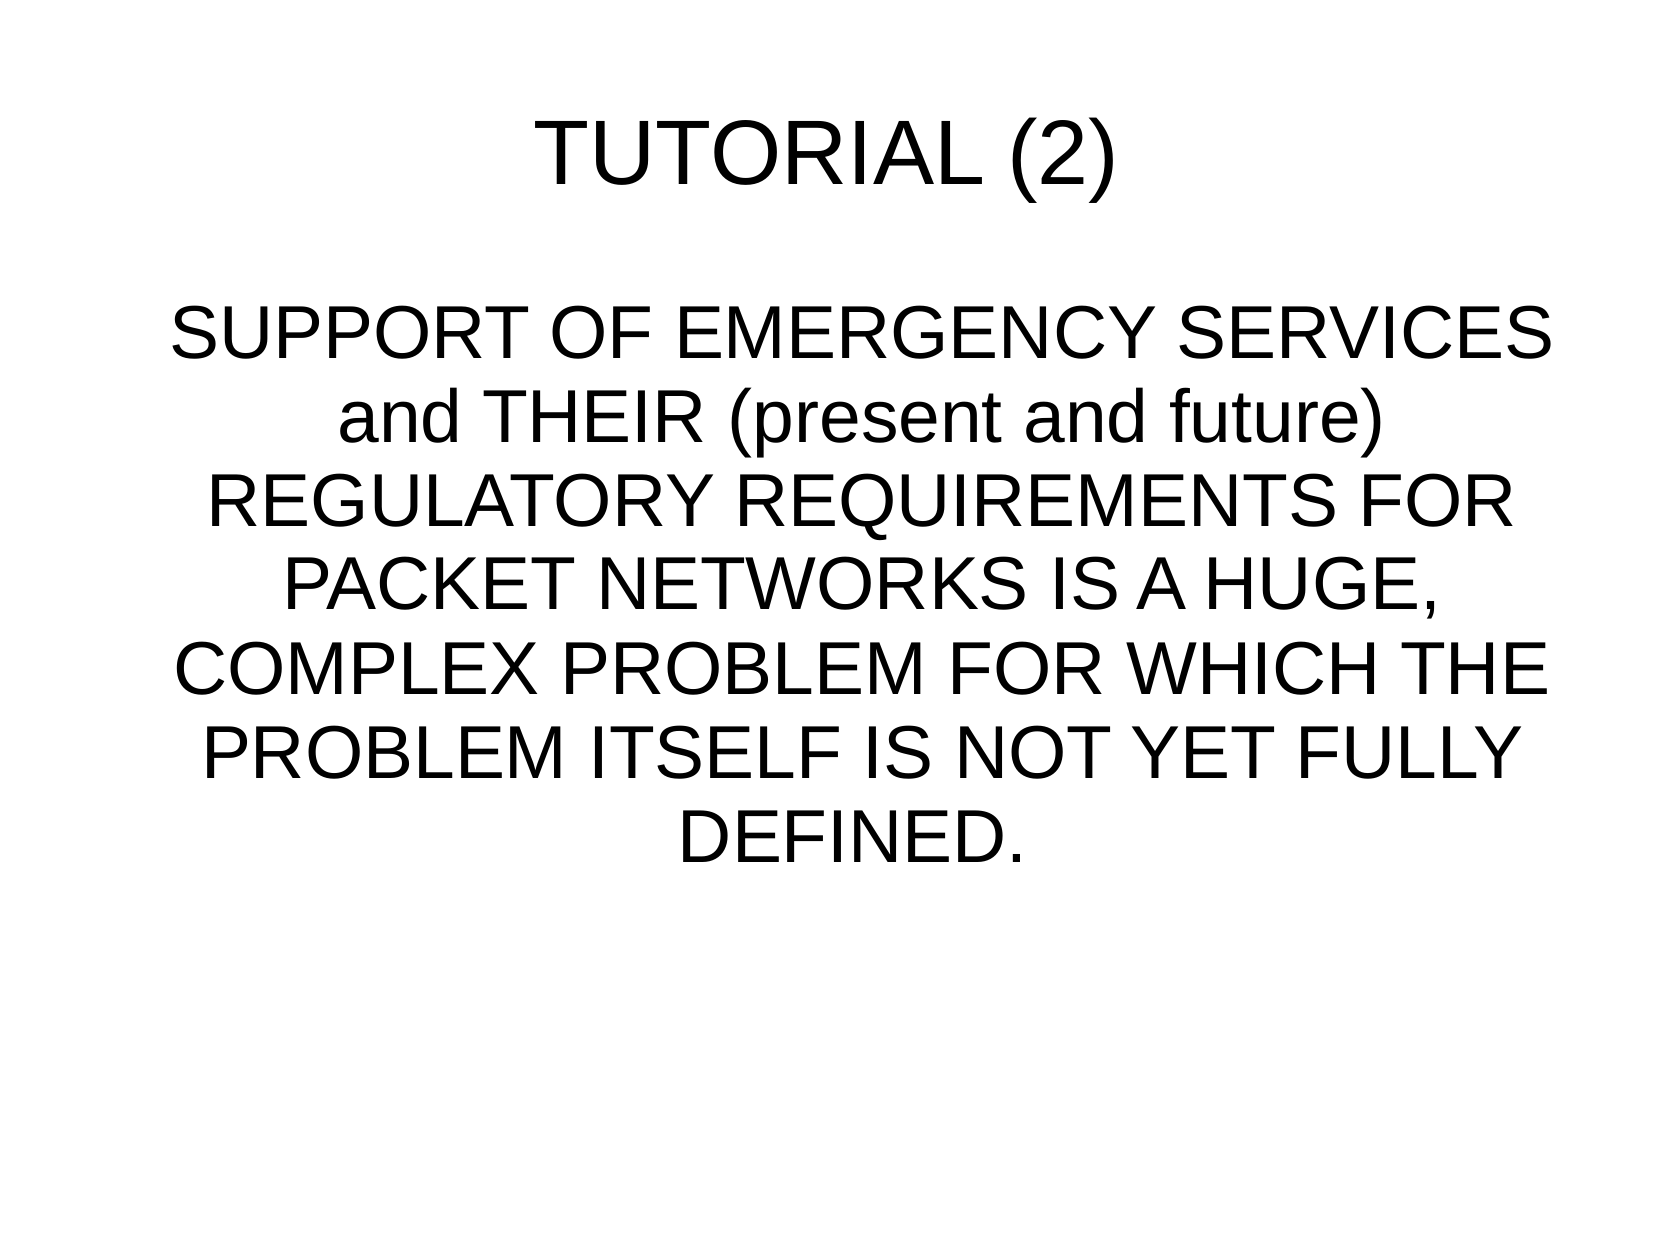

# TUTORIAL (2)
SUPPORT OF EMERGENCY SERVICES and THEIR (present and future) REGULATORY REQUIREMENTS FOR PACKET NETWORKS IS A HUGE, COMPLEX PROBLEM FOR WHICH THE PROBLEM ITSELF IS NOT YET FULLY DEFINED.